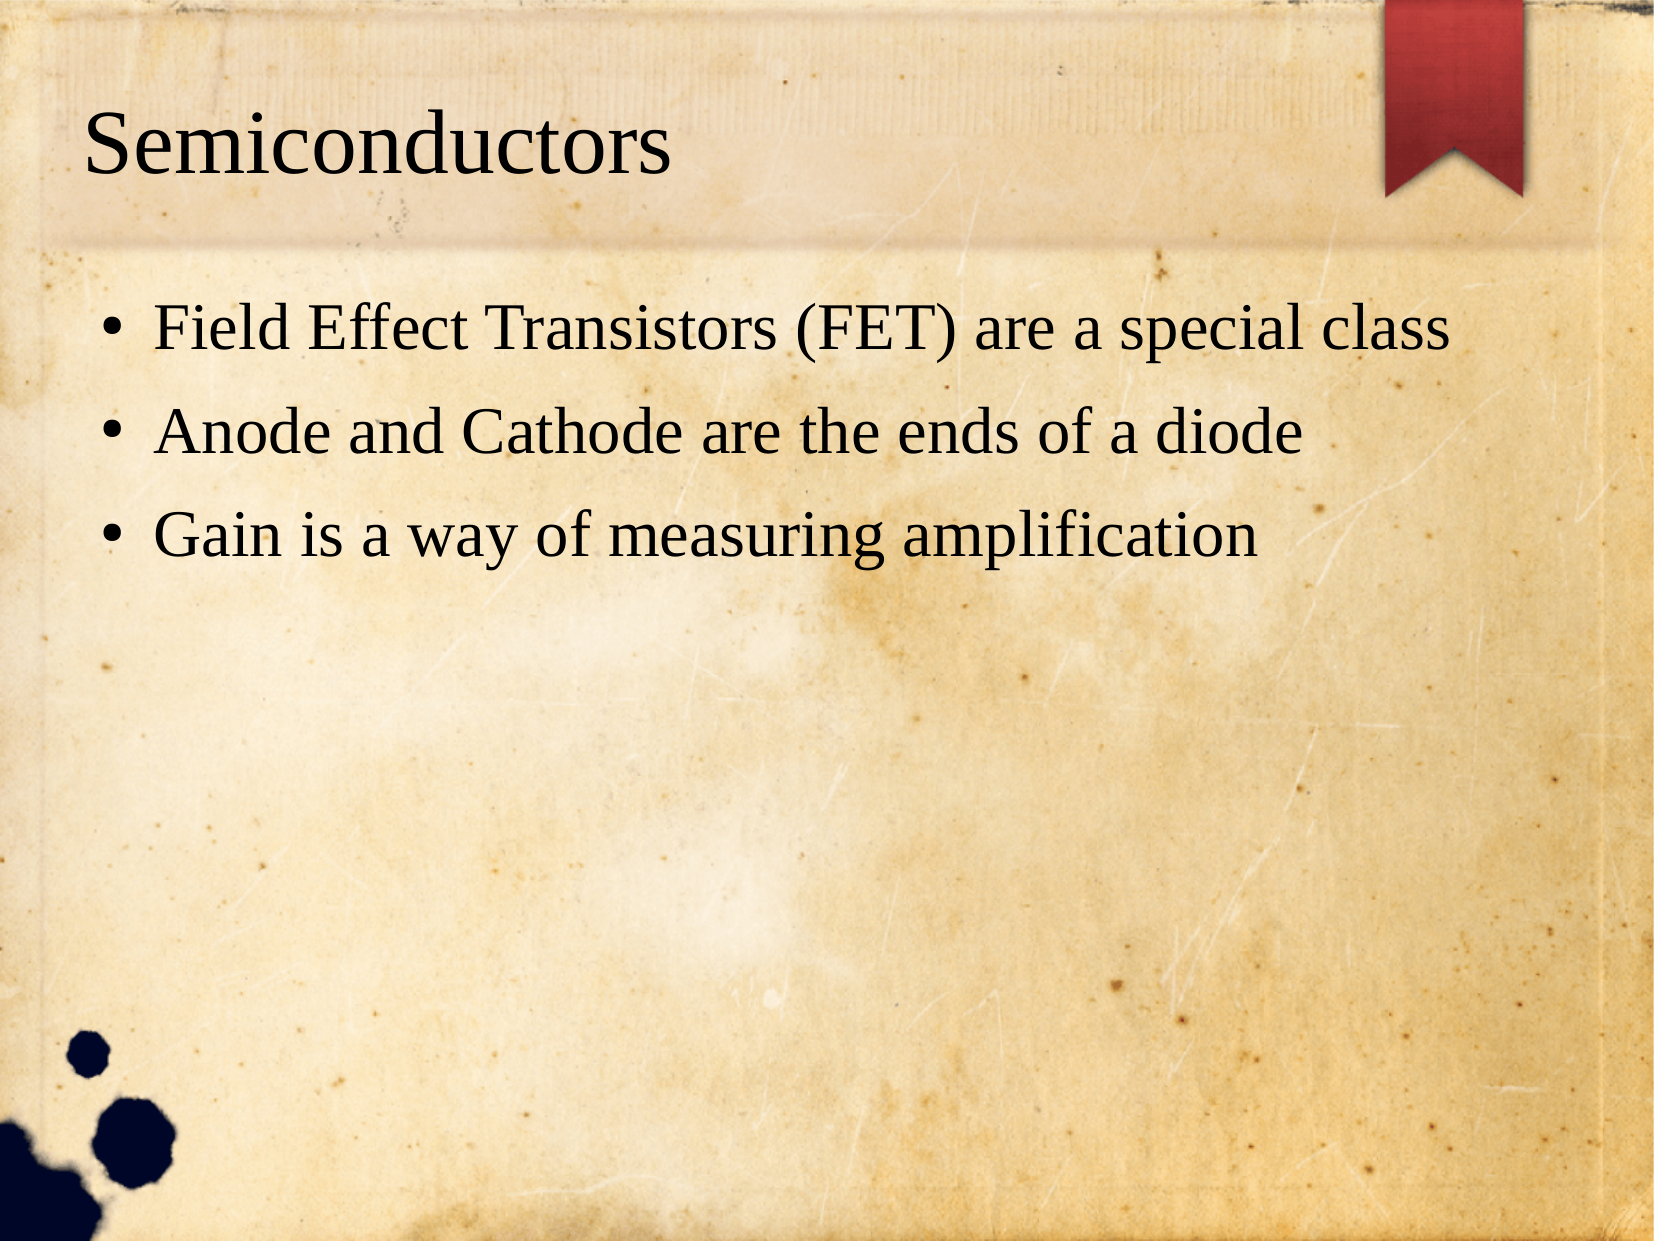

# Semiconductors
Field Effect Transistors (FET) are a special class
Anode and Cathode are the ends of a diode
Gain is a way of measuring amplification